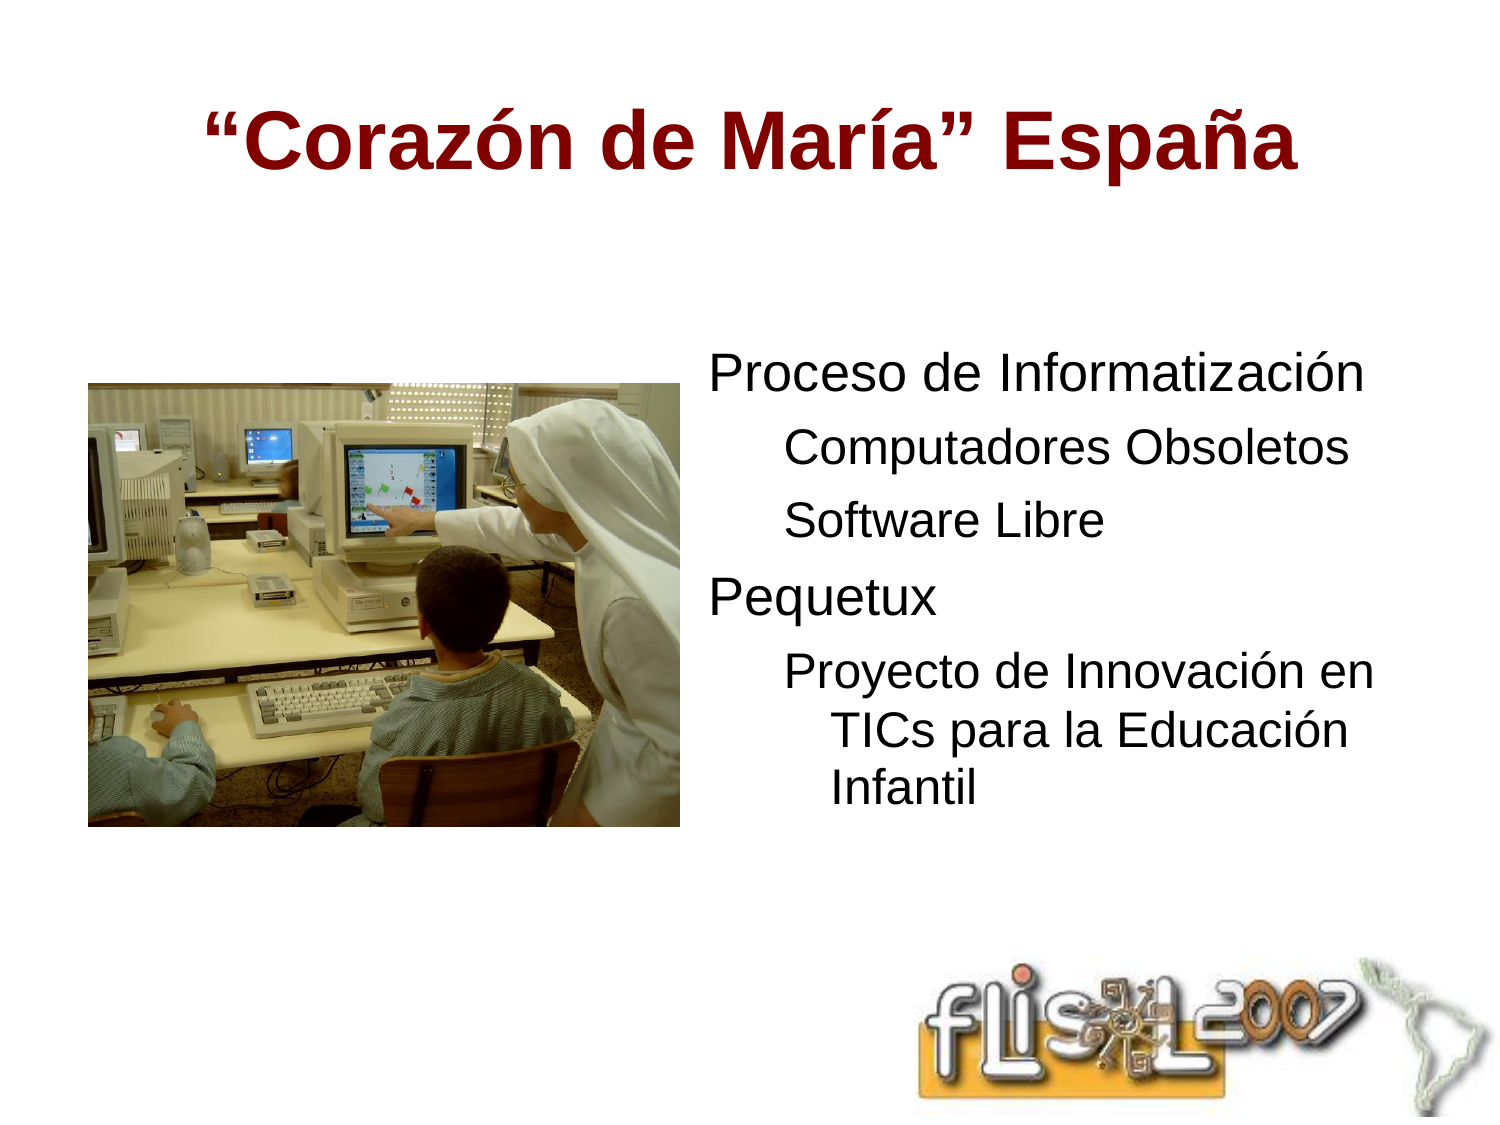

# “Corazón de María” España
Proceso de Informatización
Computadores Obsoletos
Software Libre
Pequetux
Proyecto de Innovación en TICs para la Educación Infantil